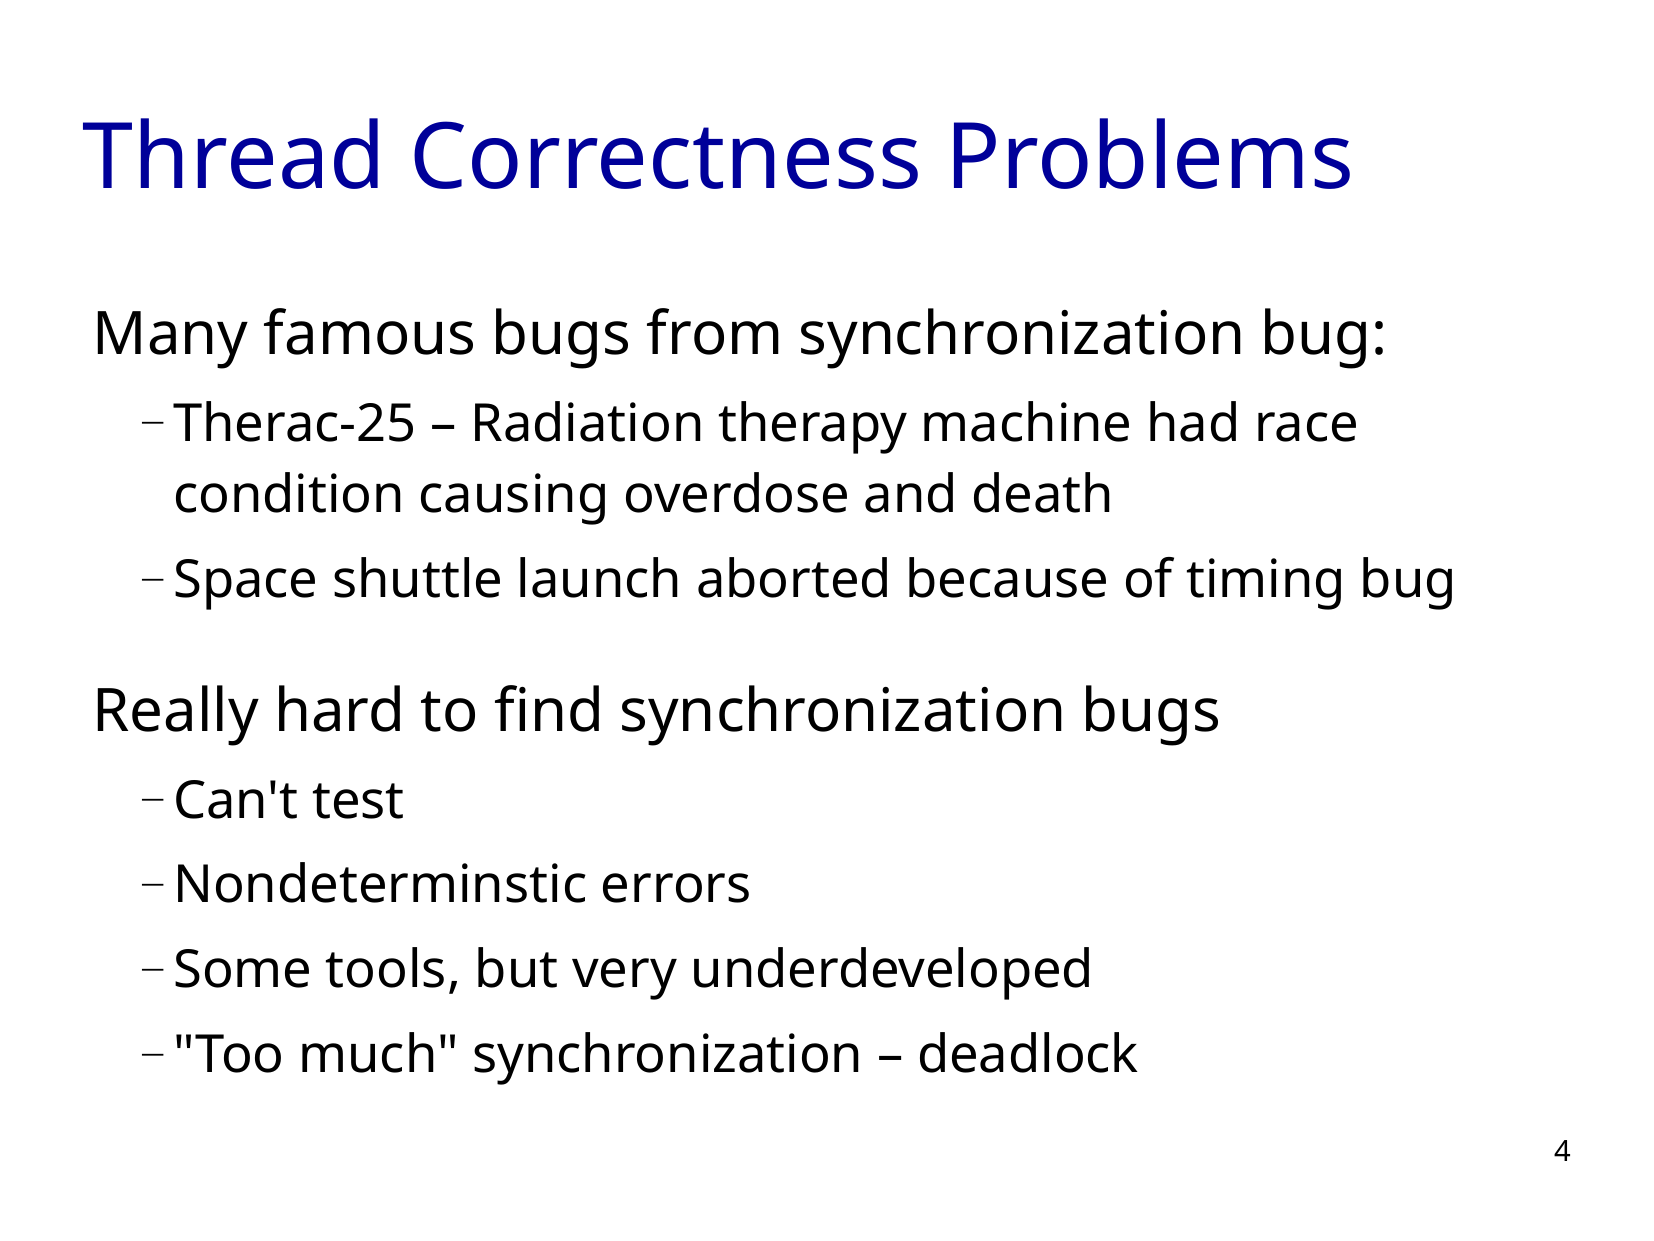

# Thread Correctness Problems
Many famous bugs from synchronization bug:
Therac-25 – Radiation therapy machine had race condition causing overdose and death
Space shuttle launch aborted because of timing bug
Really hard to find synchronization bugs
Can't test
Nondeterminstic errors
Some tools, but very underdeveloped
"Too much" synchronization – deadlock
4